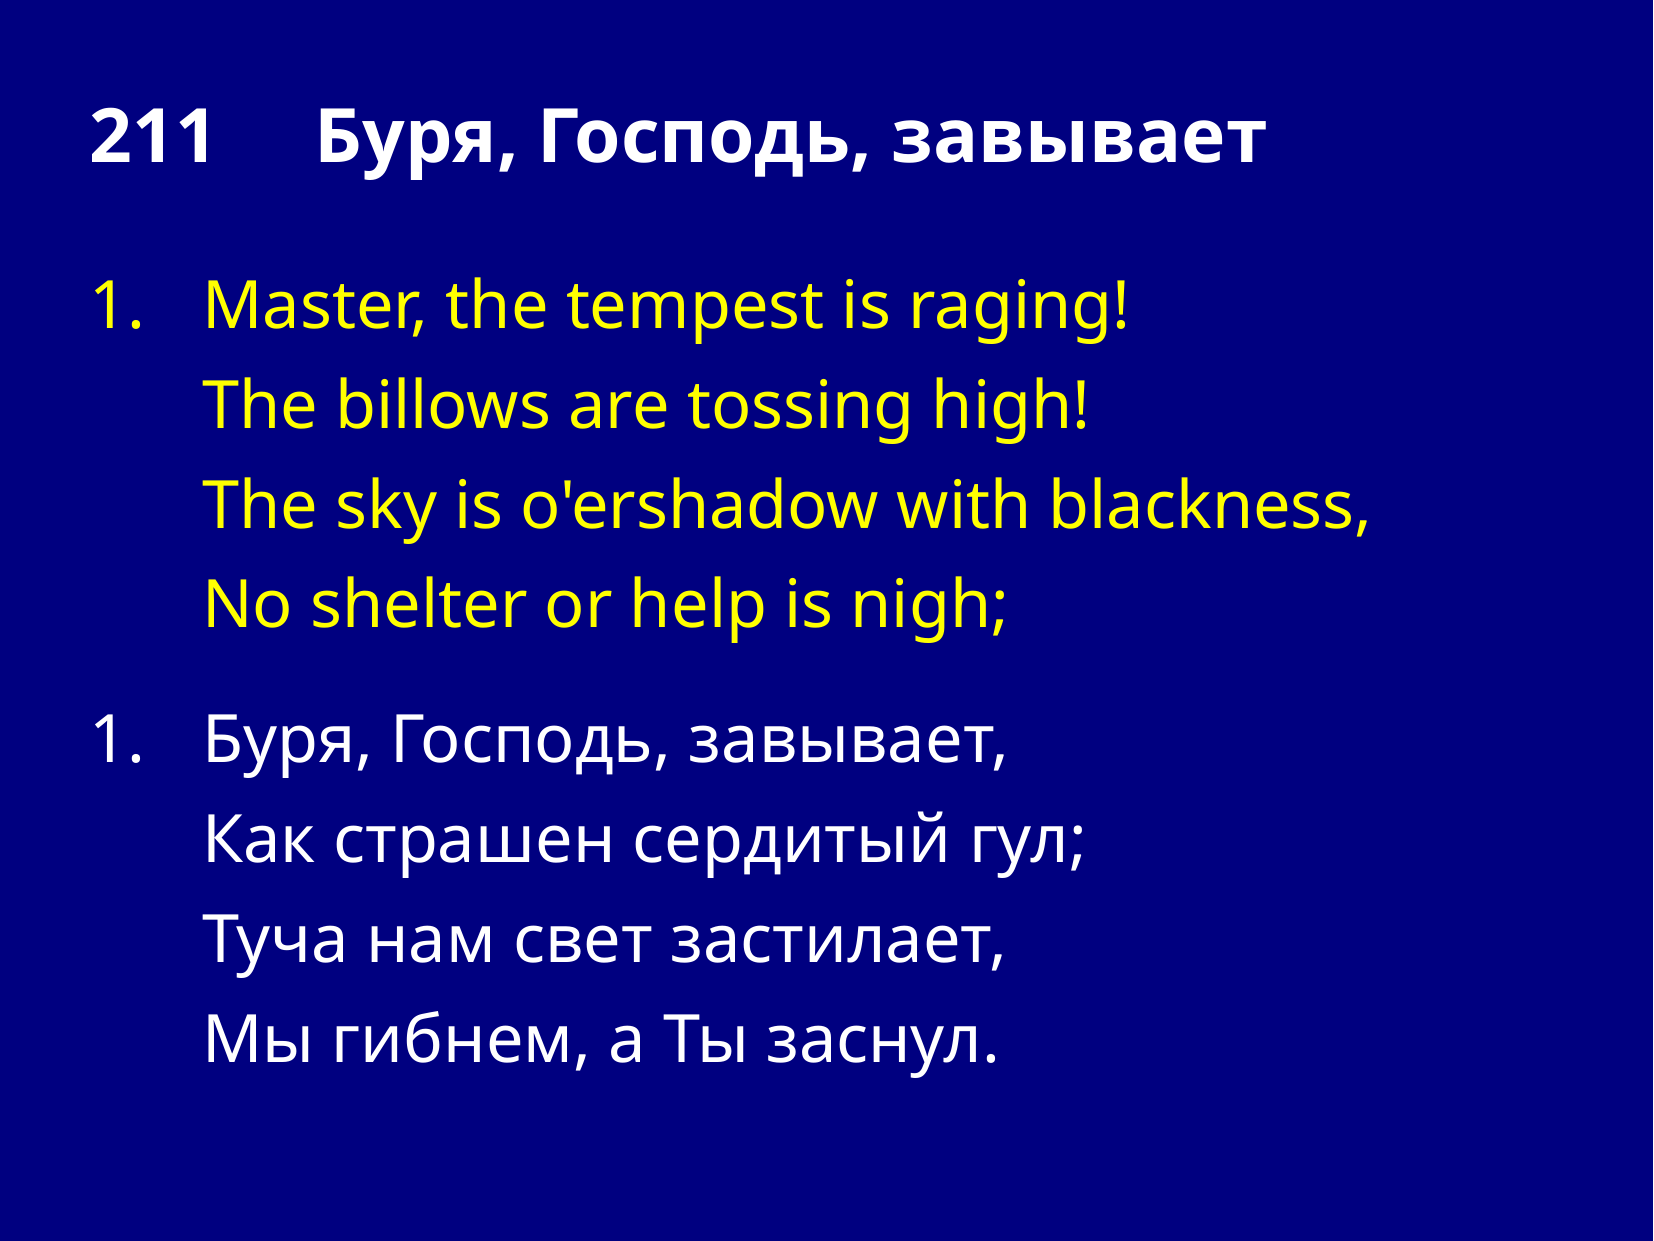

211	Буря, Господь, завывает
1.	Master, the tempest is raging!
	The billows are tossing high!
	The sky is o'ershadow with blackness,
	No shelter or help is nigh;
1.	Буря, Господь, завывает,
	Как страшен сердитый гул;
	Туча нам свет застилает,
	Мы гибнем, а Ты заснул.